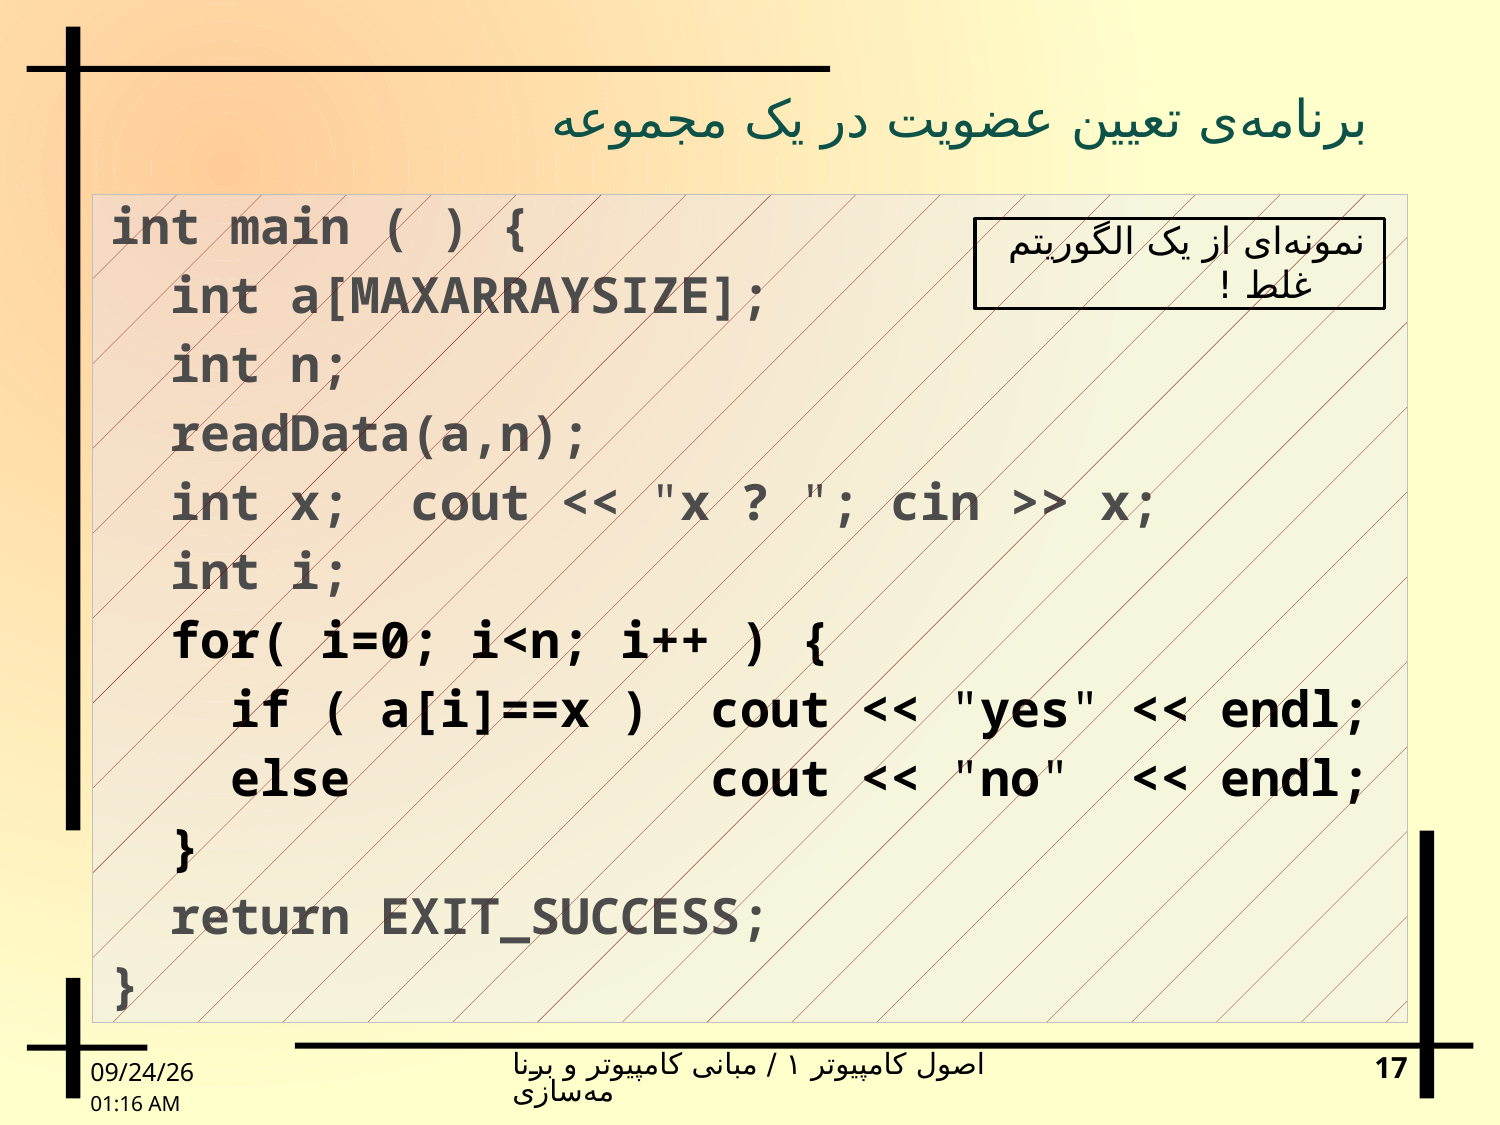

# برنامه‌ی تعیین عضویت در یک مجموعه
int main ( ) {
 int a[MAXARRAYSIZE];
 int n;
 readData(a,n);
 int x; cout << "x ? "; cin >> x;
 int i;
 for( i=0; i<n; i++ ) {
 if ( a[i]==x ) cout << "yes" << endl;
 else cout << "no" << endl;
 }
 return EXIT_SUCCESS;
}
نمونه‌ای از یک الگوریتم غلط !
اصول کامپیوتر ۱ / مبانی کامپیوتر و برنامه‌سازی
17